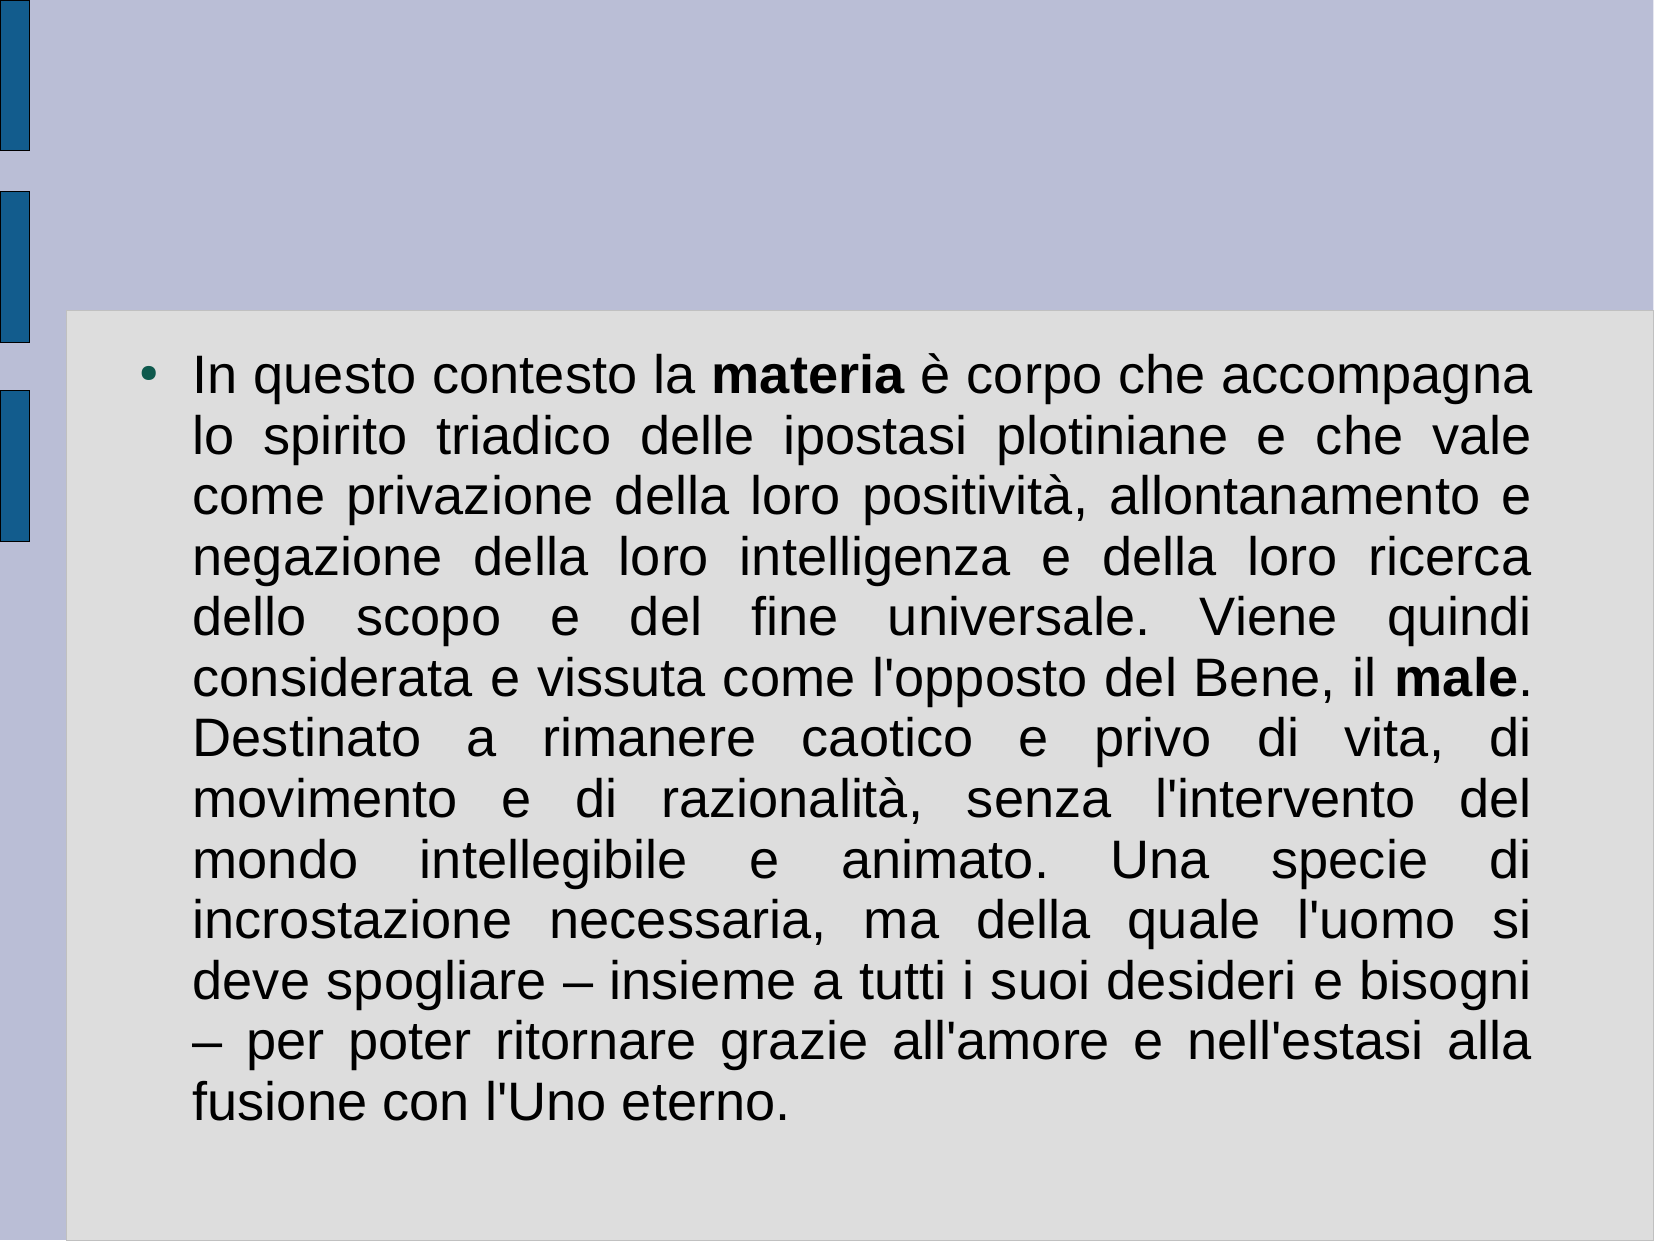

#
In questo contesto la materia è corpo che accompagna lo spirito triadico delle ipostasi plotiniane e che vale come privazione della loro positività, allontanamento e negazione della loro intelligenza e della loro ricerca dello scopo e del fine universale. Viene quindi considerata e vissuta come l'opposto del Bene, il male. Destinato a rimanere caotico e privo di vita, di movimento e di razionalità, senza l'intervento del mondo intellegibile e animato. Una specie di incrostazione necessaria, ma della quale l'uomo si deve spogliare – insieme a tutti i suoi desideri e bisogni – per poter ritornare grazie all'amore e nell'estasi alla fusione con l'Uno eterno.